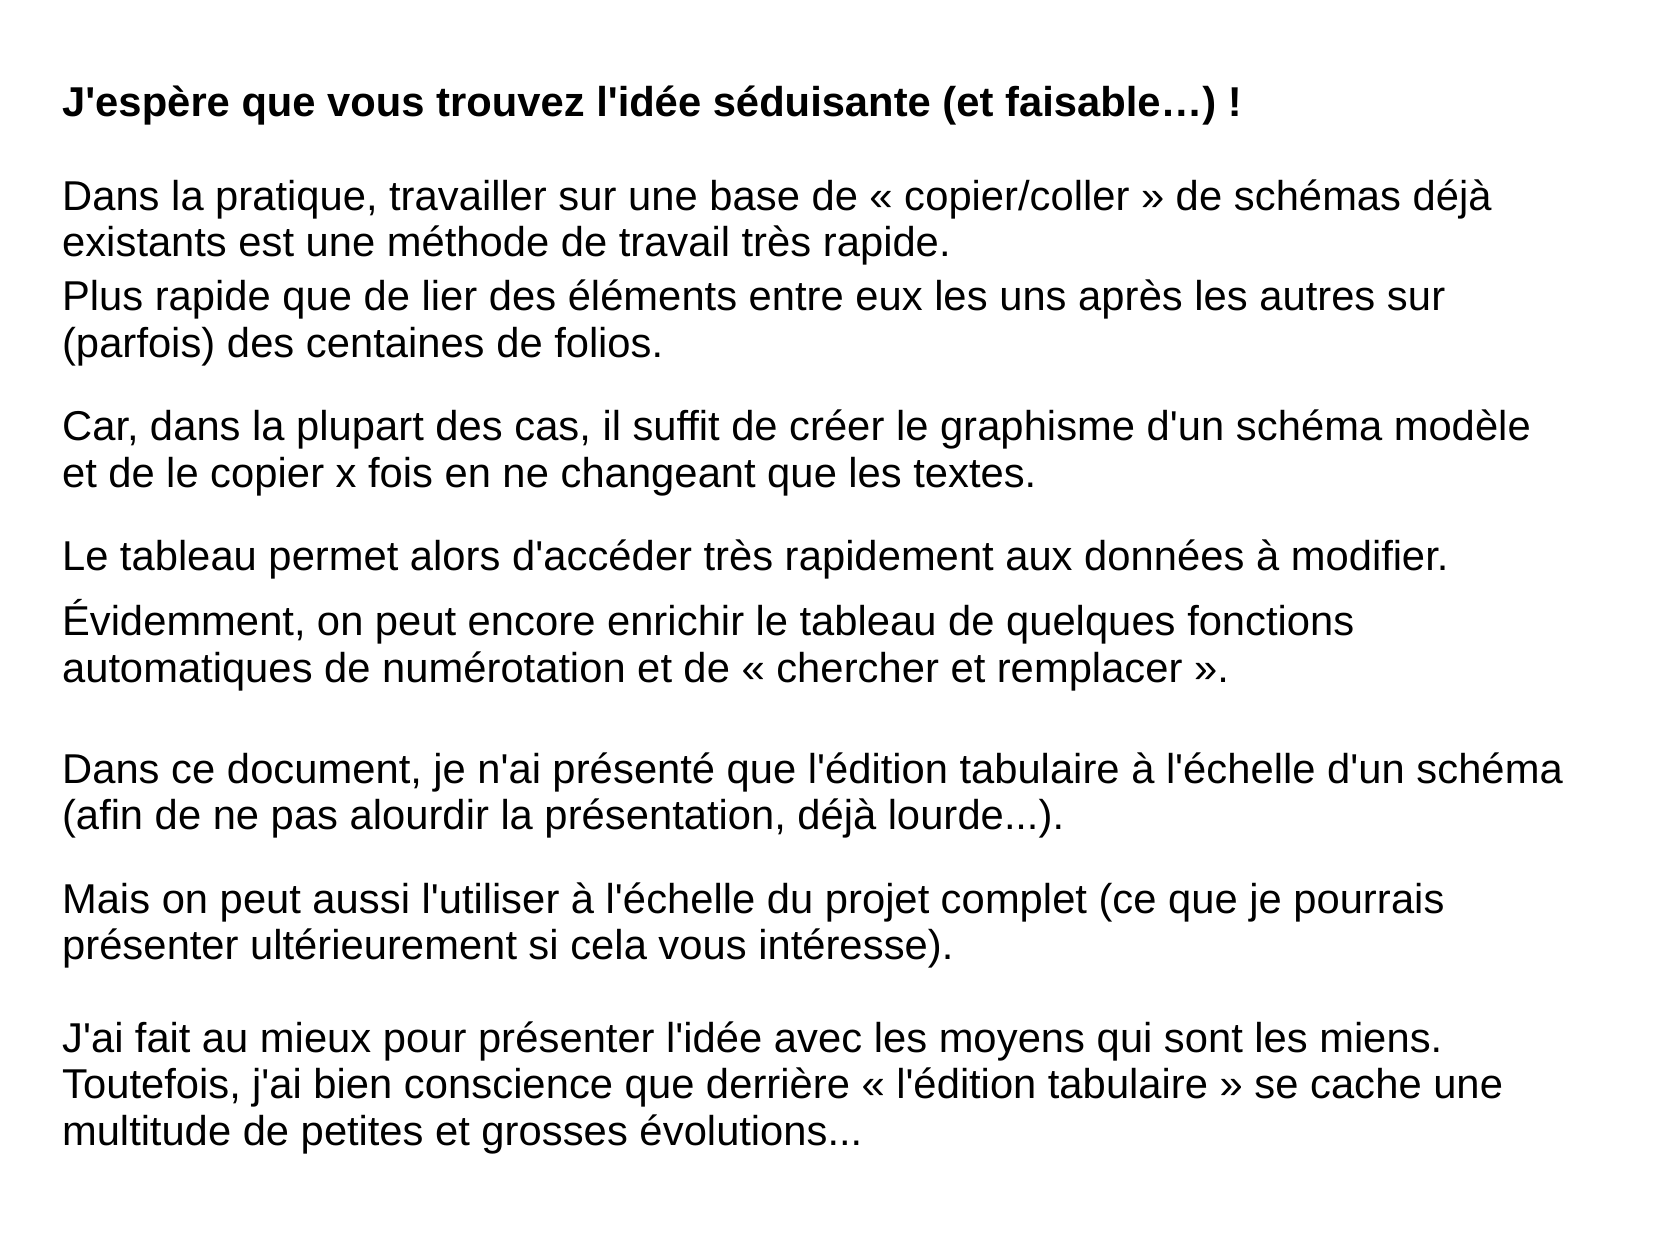

J'espère que vous trouvez l'idée séduisante (et faisable…) !
Dans la pratique, travailler sur une base de « copier/coller » de schémas déjà existants est une méthode de travail très rapide.
Plus rapide que de lier des éléments entre eux les uns après les autres sur (parfois) des centaines de folios.
Car, dans la plupart des cas, il suffit de créer le graphisme d'un schéma modèle et de le copier x fois en ne changeant que les textes.
Le tableau permet alors d'accéder très rapidement aux données à modifier.
Évidemment, on peut encore enrichir le tableau de quelques fonctions automatiques de numérotation et de « chercher et remplacer ».
Dans ce document, je n'ai présenté que l'édition tabulaire à l'échelle d'un schéma (afin de ne pas alourdir la présentation, déjà lourde...).
Mais on peut aussi l'utiliser à l'échelle du projet complet (ce que je pourrais présenter ultérieurement si cela vous intéresse).
J'ai fait au mieux pour présenter l'idée avec les moyens qui sont les miens. Toutefois, j'ai bien conscience que derrière « l'édition tabulaire » se cache une multitude de petites et grosses évolutions...